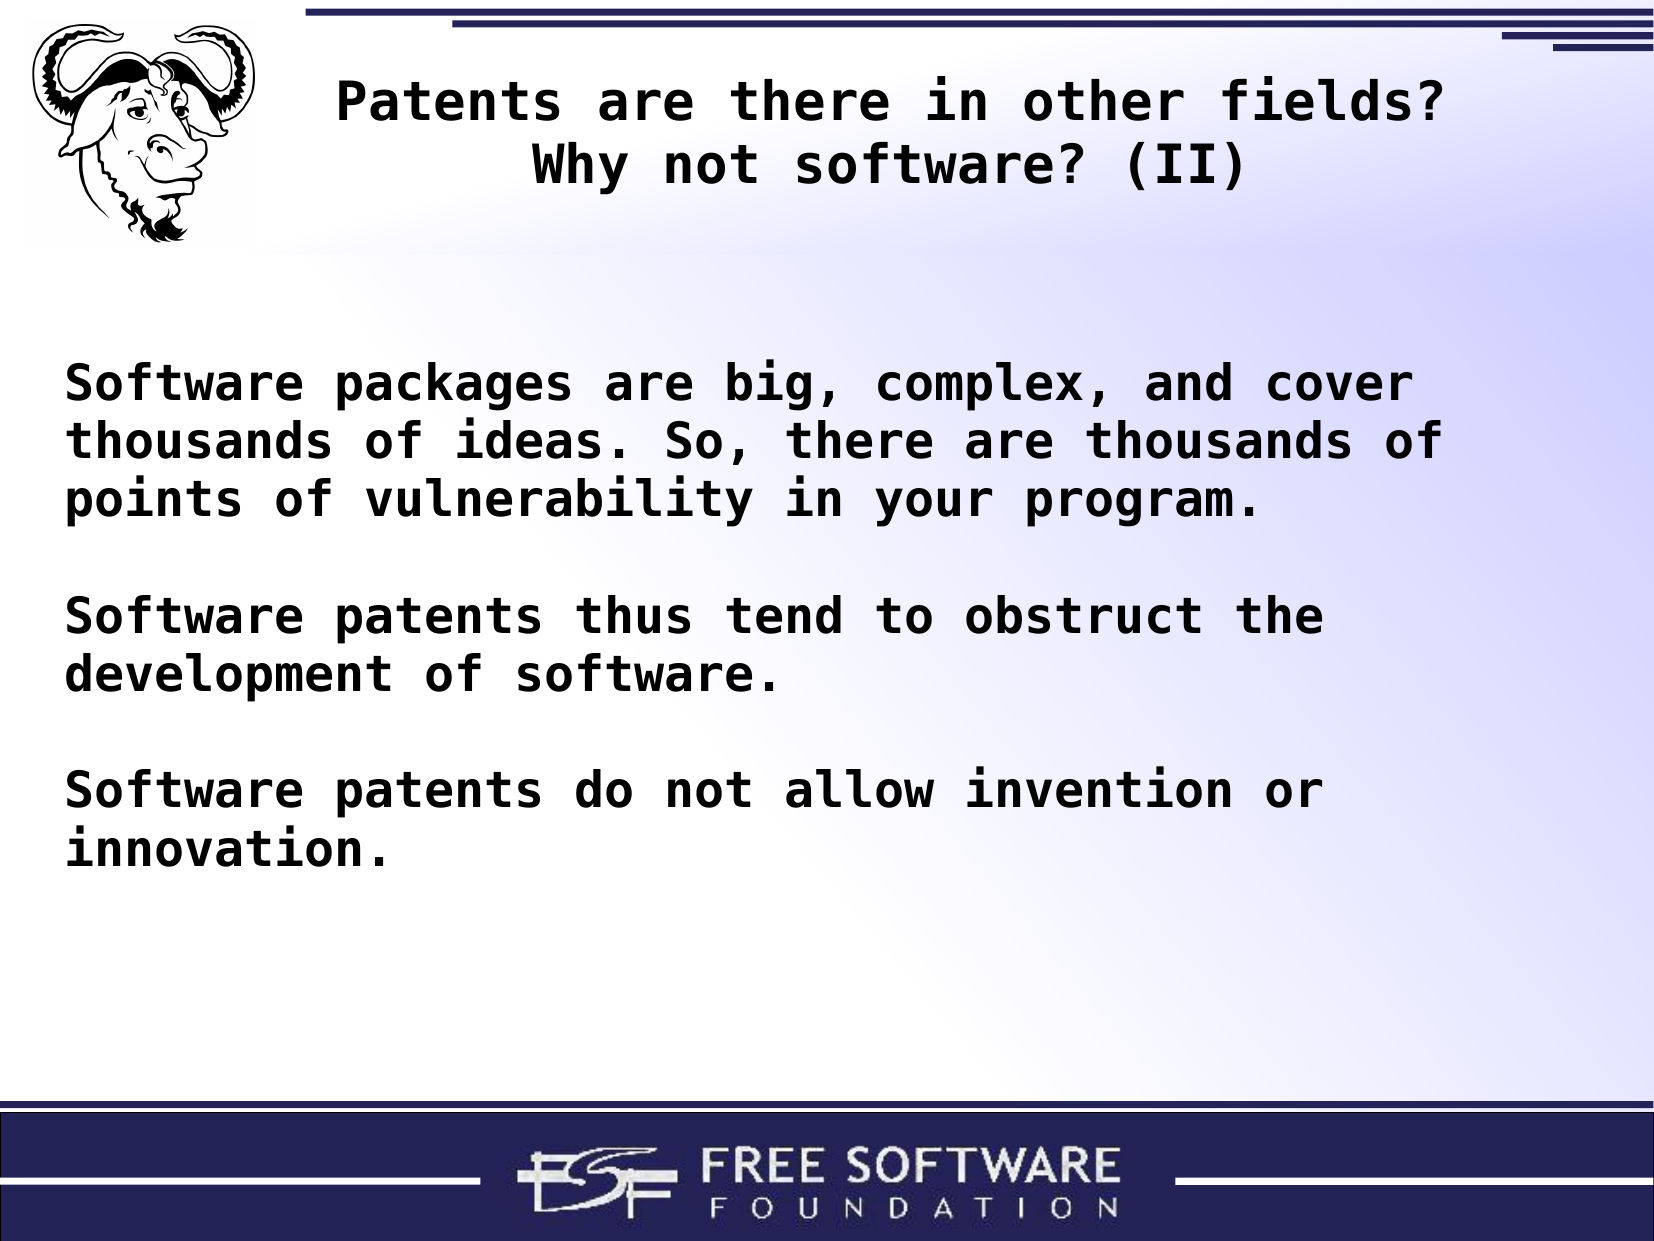

Patents are there in other fields? Why not software? (II)
Software packages are big, complex, and cover thousands of ideas. So, there are thousands of points of vulnerability in your program.
Software patents thus tend to obstruct the development of software.
Software patents do not allow invention or innovation.